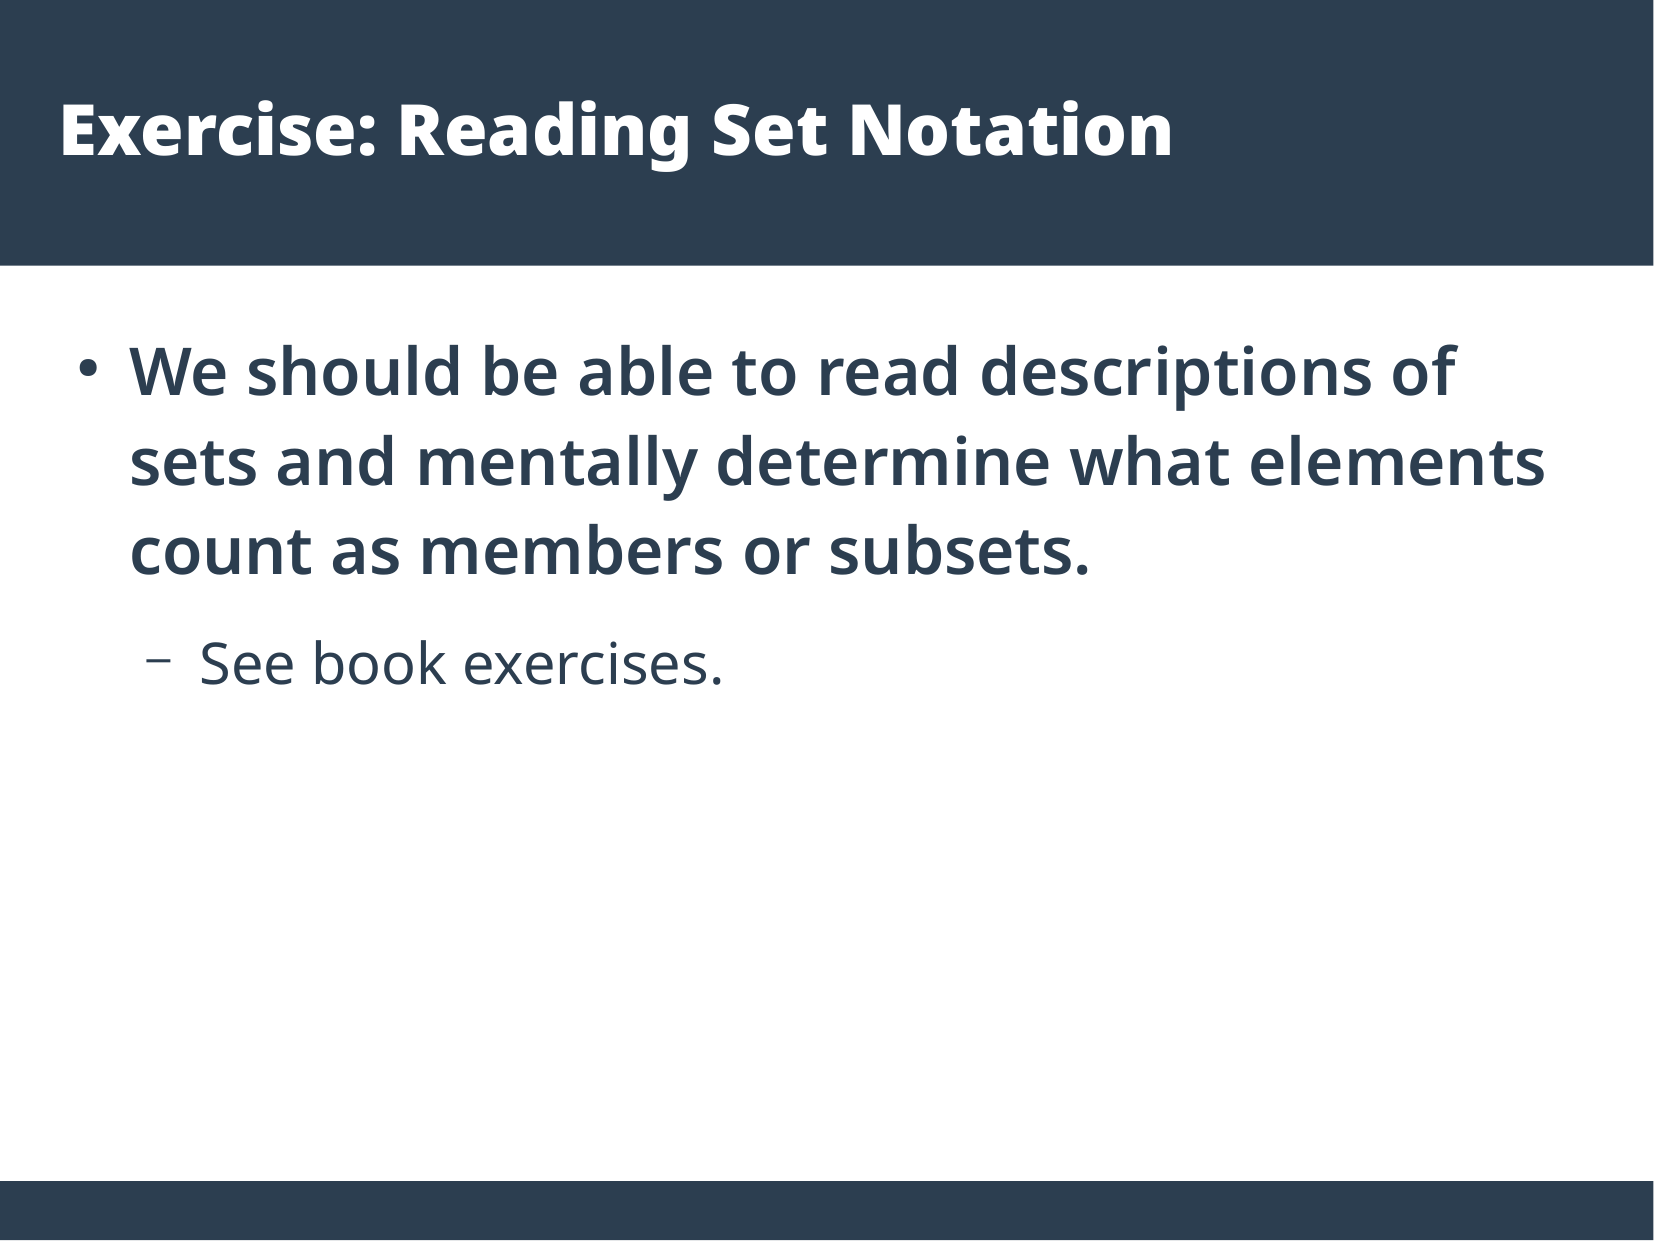

# Exercise: Reading Set Notation
We should be able to read descriptions of sets and mentally determine what elements count as members or subsets.
See book exercises.